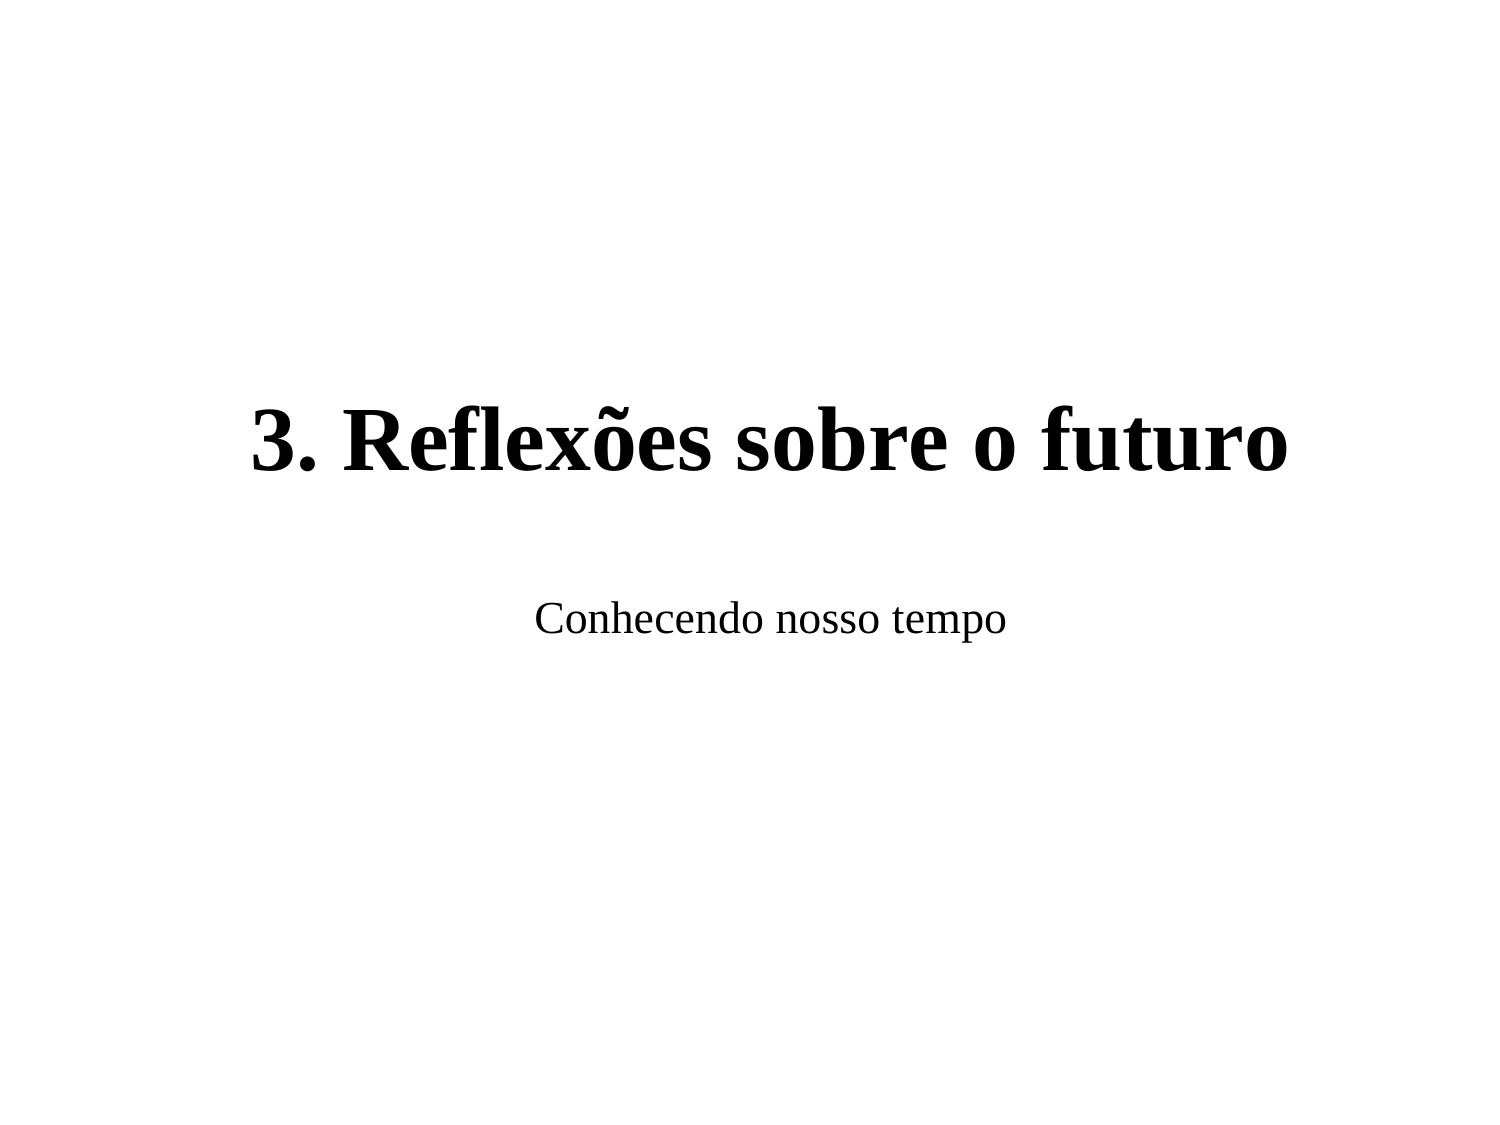

# 3. Reflexões sobre o futuro Conhecendo nosso tempo